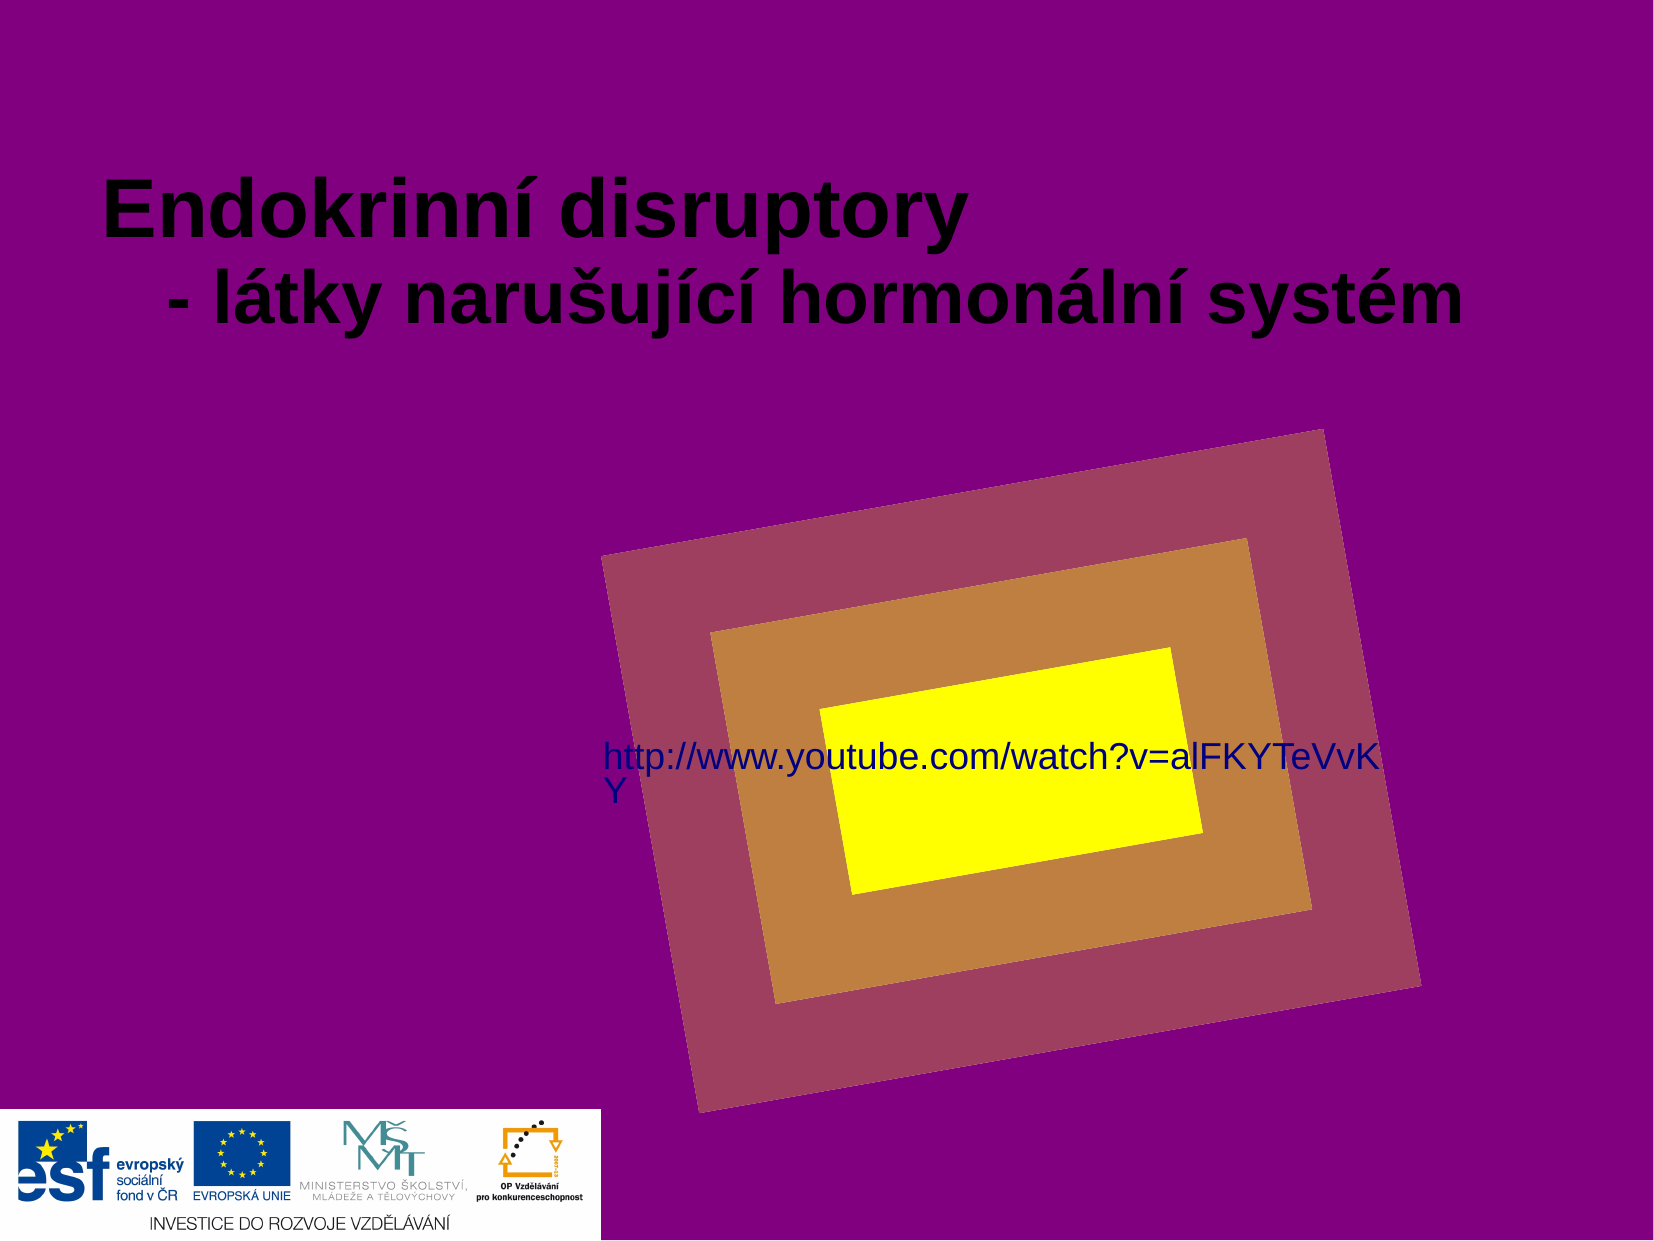

# Endokrinní disruptory - látky narušující hormonální systém
http://www.youtube.com/watch?v=alFKYTeVvKY